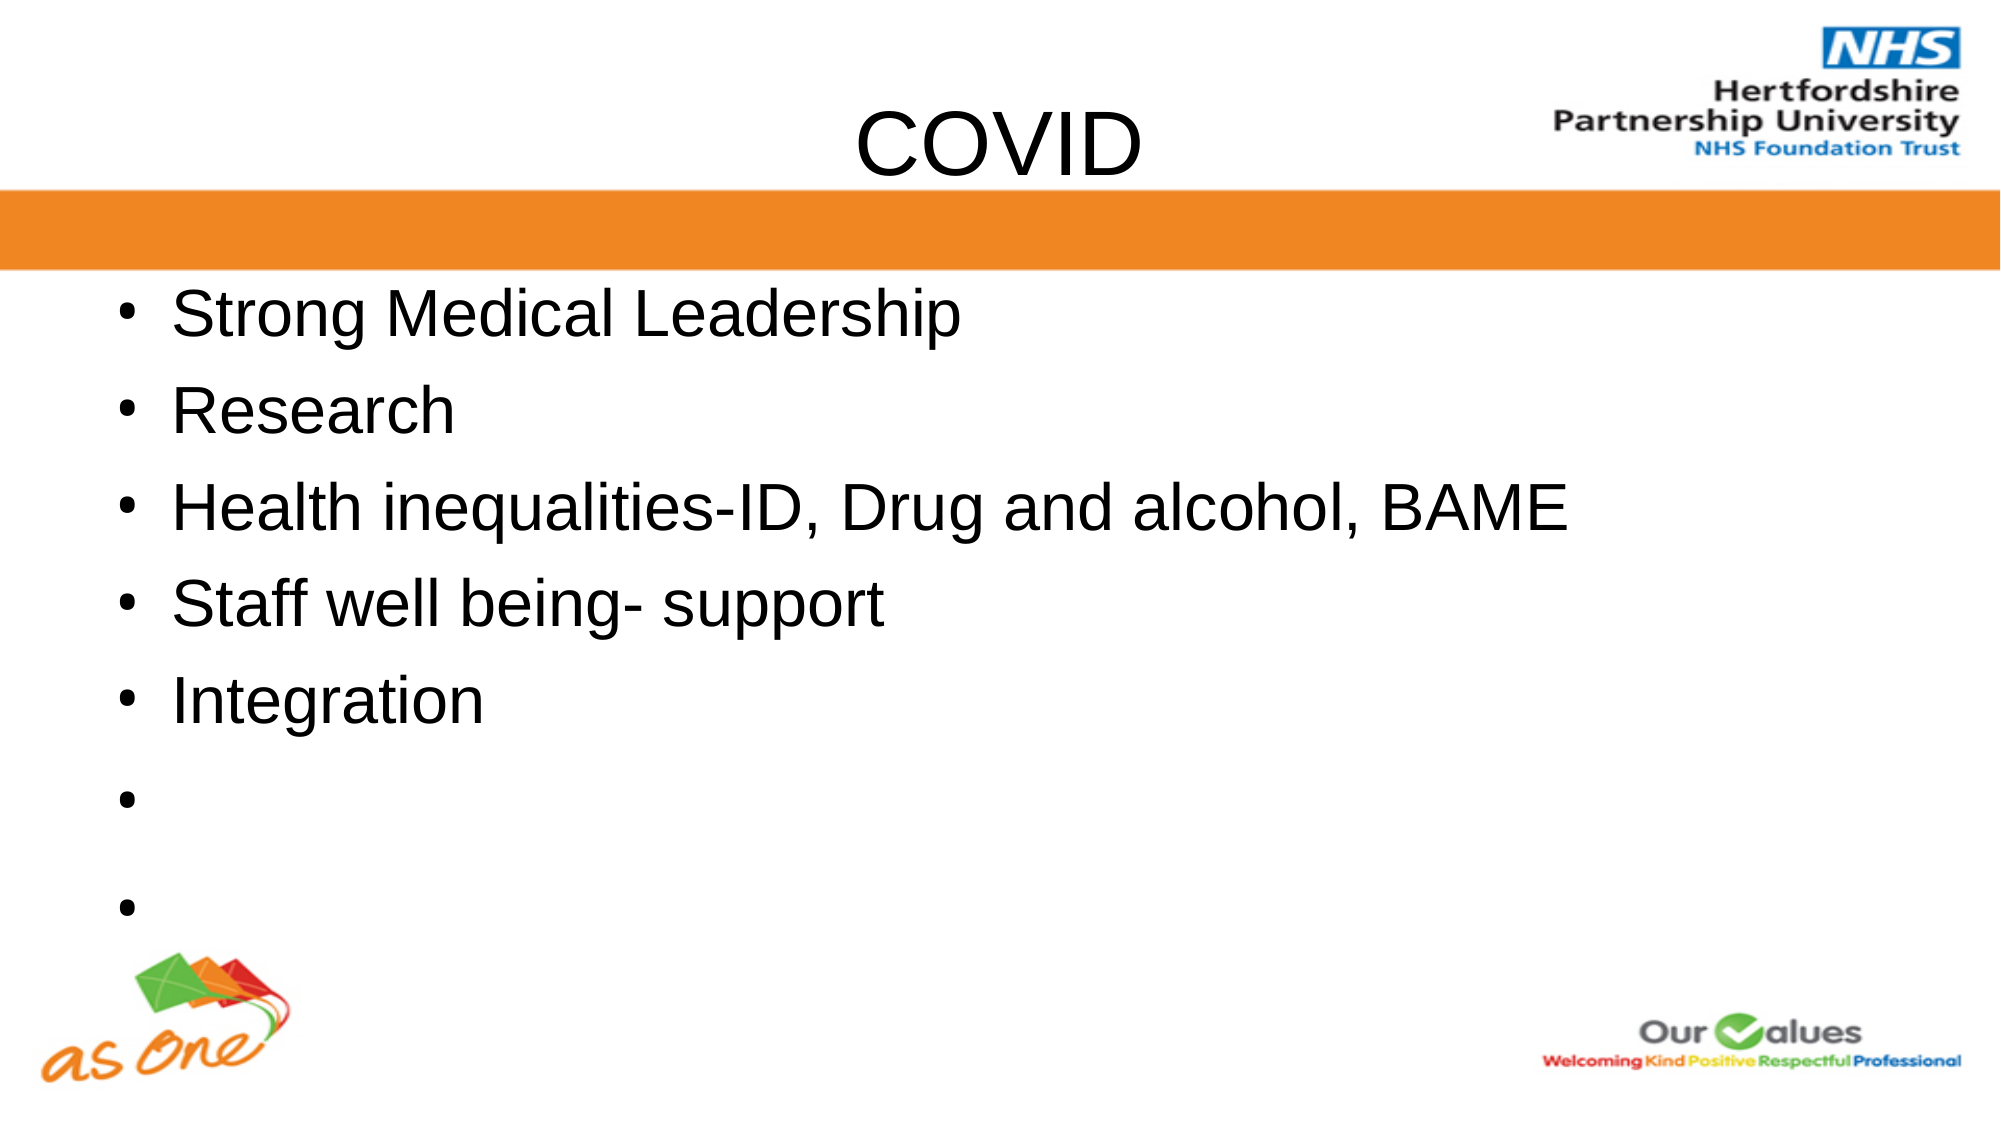

# COVID
Strong Medical Leadership
Research
Health inequalities-ID, Drug and alcohol, BAME
Staff well being- support
Integration